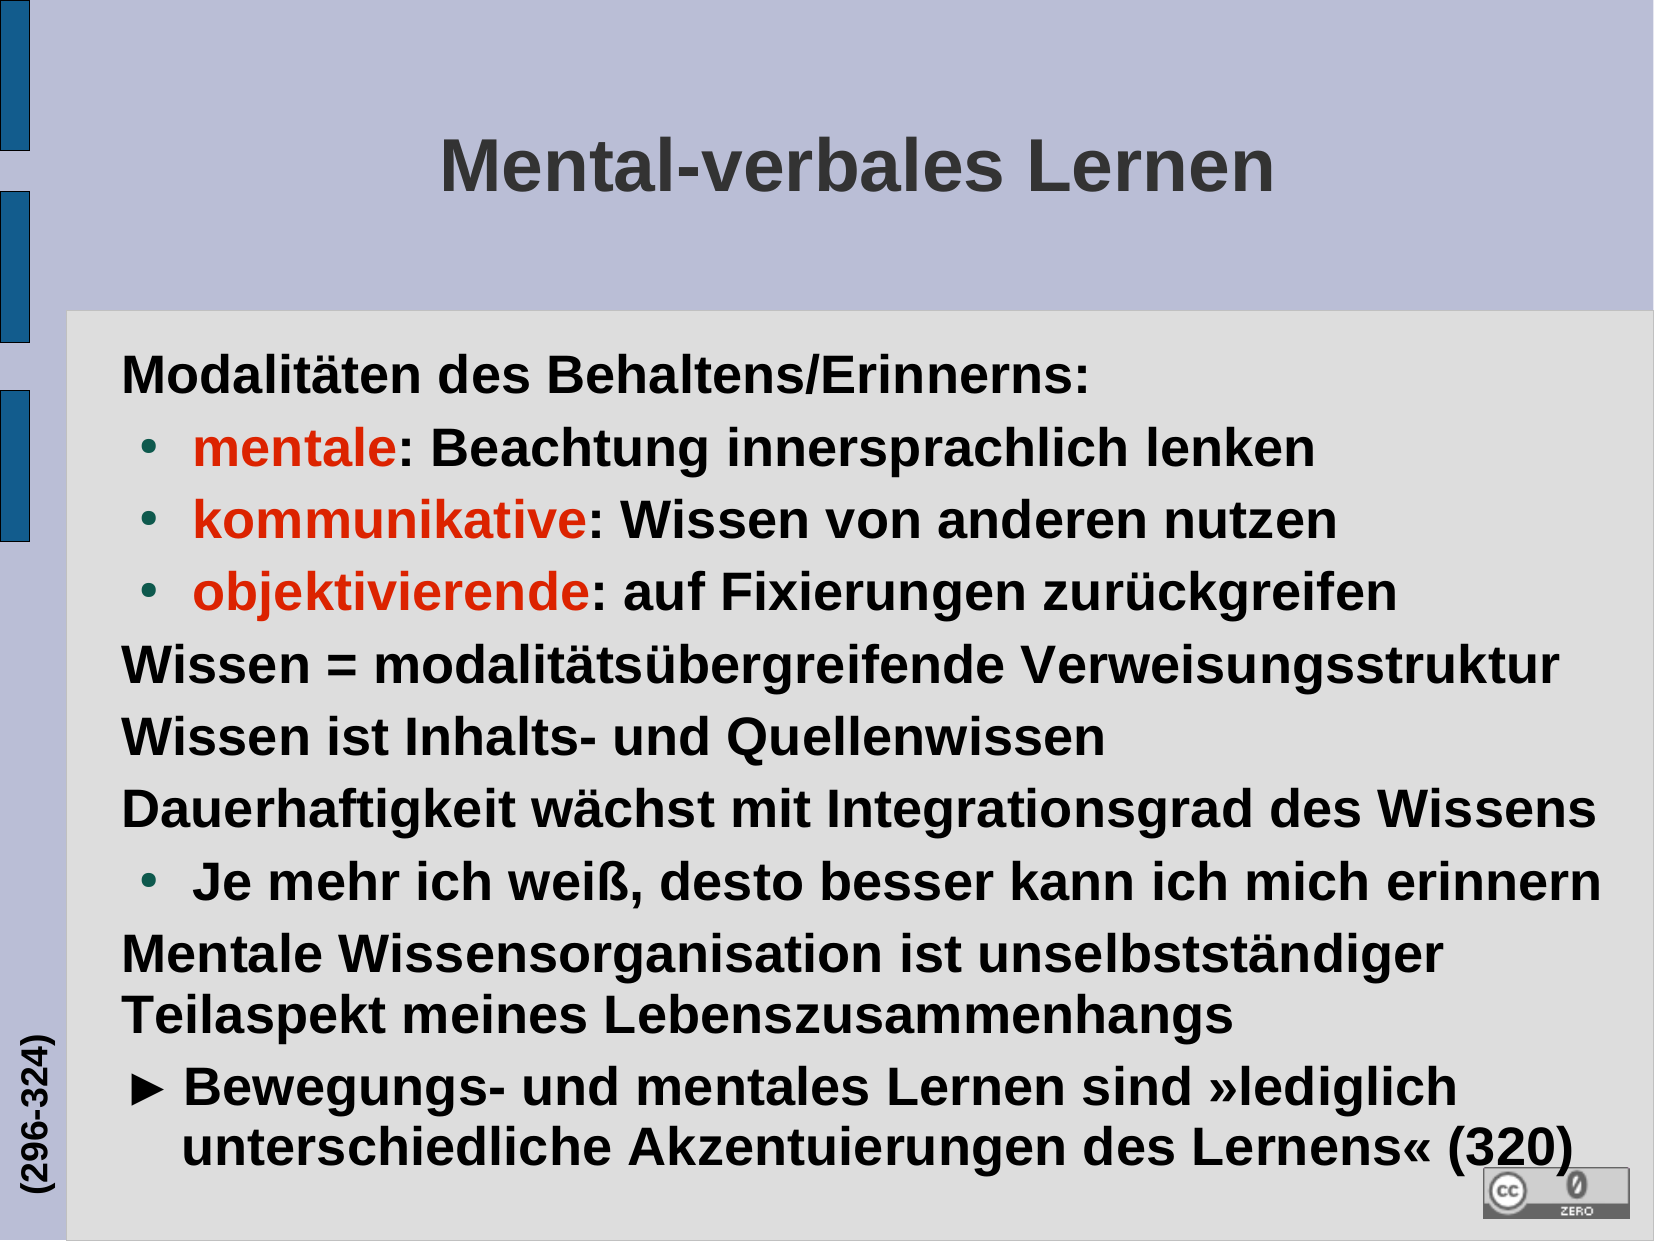

# Mental-verbales Lernen
Modalitäten des Behaltens/Erinnerns:
mentale: Beachtung innersprachlich lenken
kommunikative: Wissen von anderen nutzen
objektivierende: auf Fixierungen zurückgreifen
Wissen = modalitätsübergreifende Verweisungsstruktur
Wissen ist Inhalts- und Quellenwissen
Dauerhaftigkeit wächst mit Integrationsgrad des Wissens
Je mehr ich weiß, desto besser kann ich mich erinnern
Mentale Wissensorganisation ist unselbstständiger Teilaspekt meines Lebenszusammenhangs
► Bewegungs- und mentales Lernen sind »lediglich
 unterschiedliche Akzentuierungen des Lernens« (320)
(296-324)